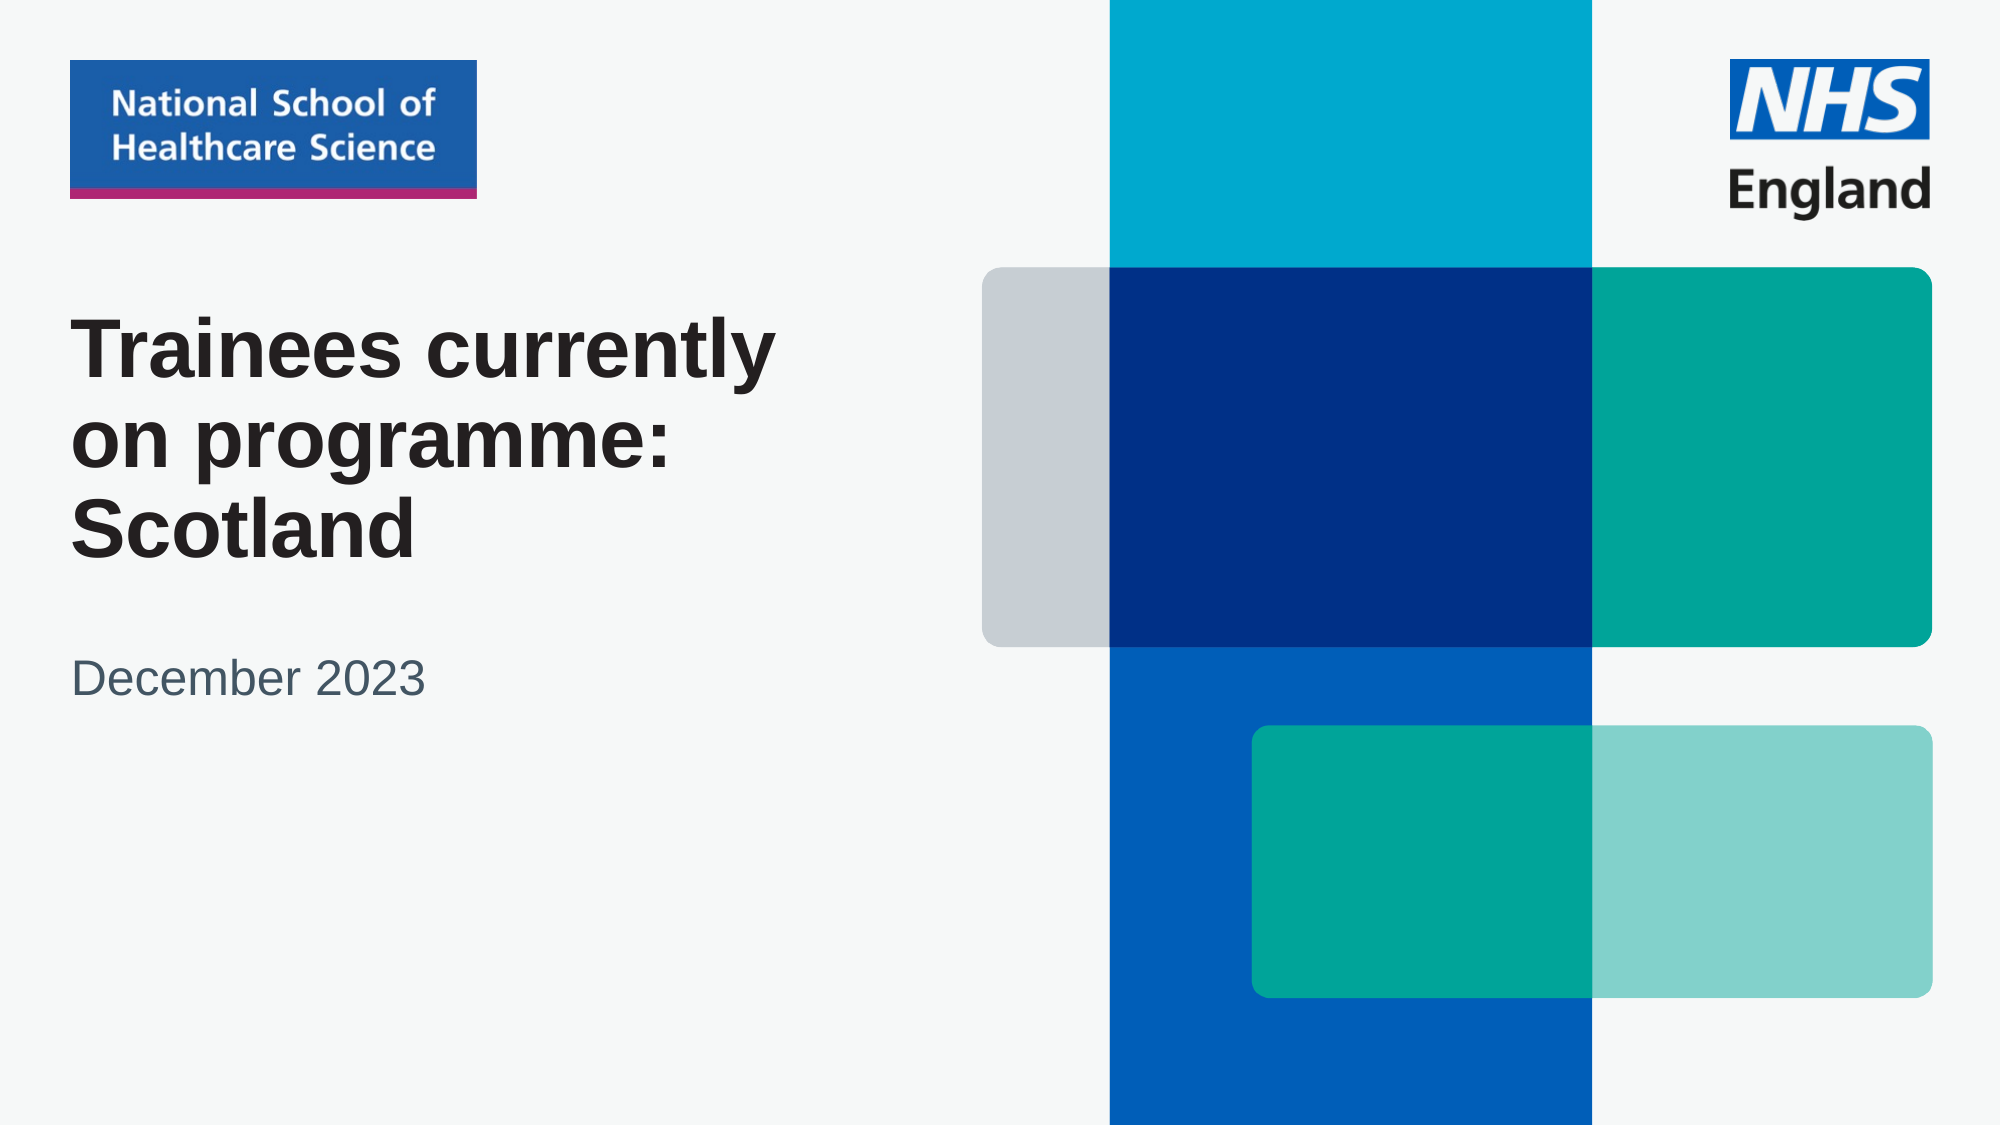

# Trainees currently on programme: Scotland
December 2023